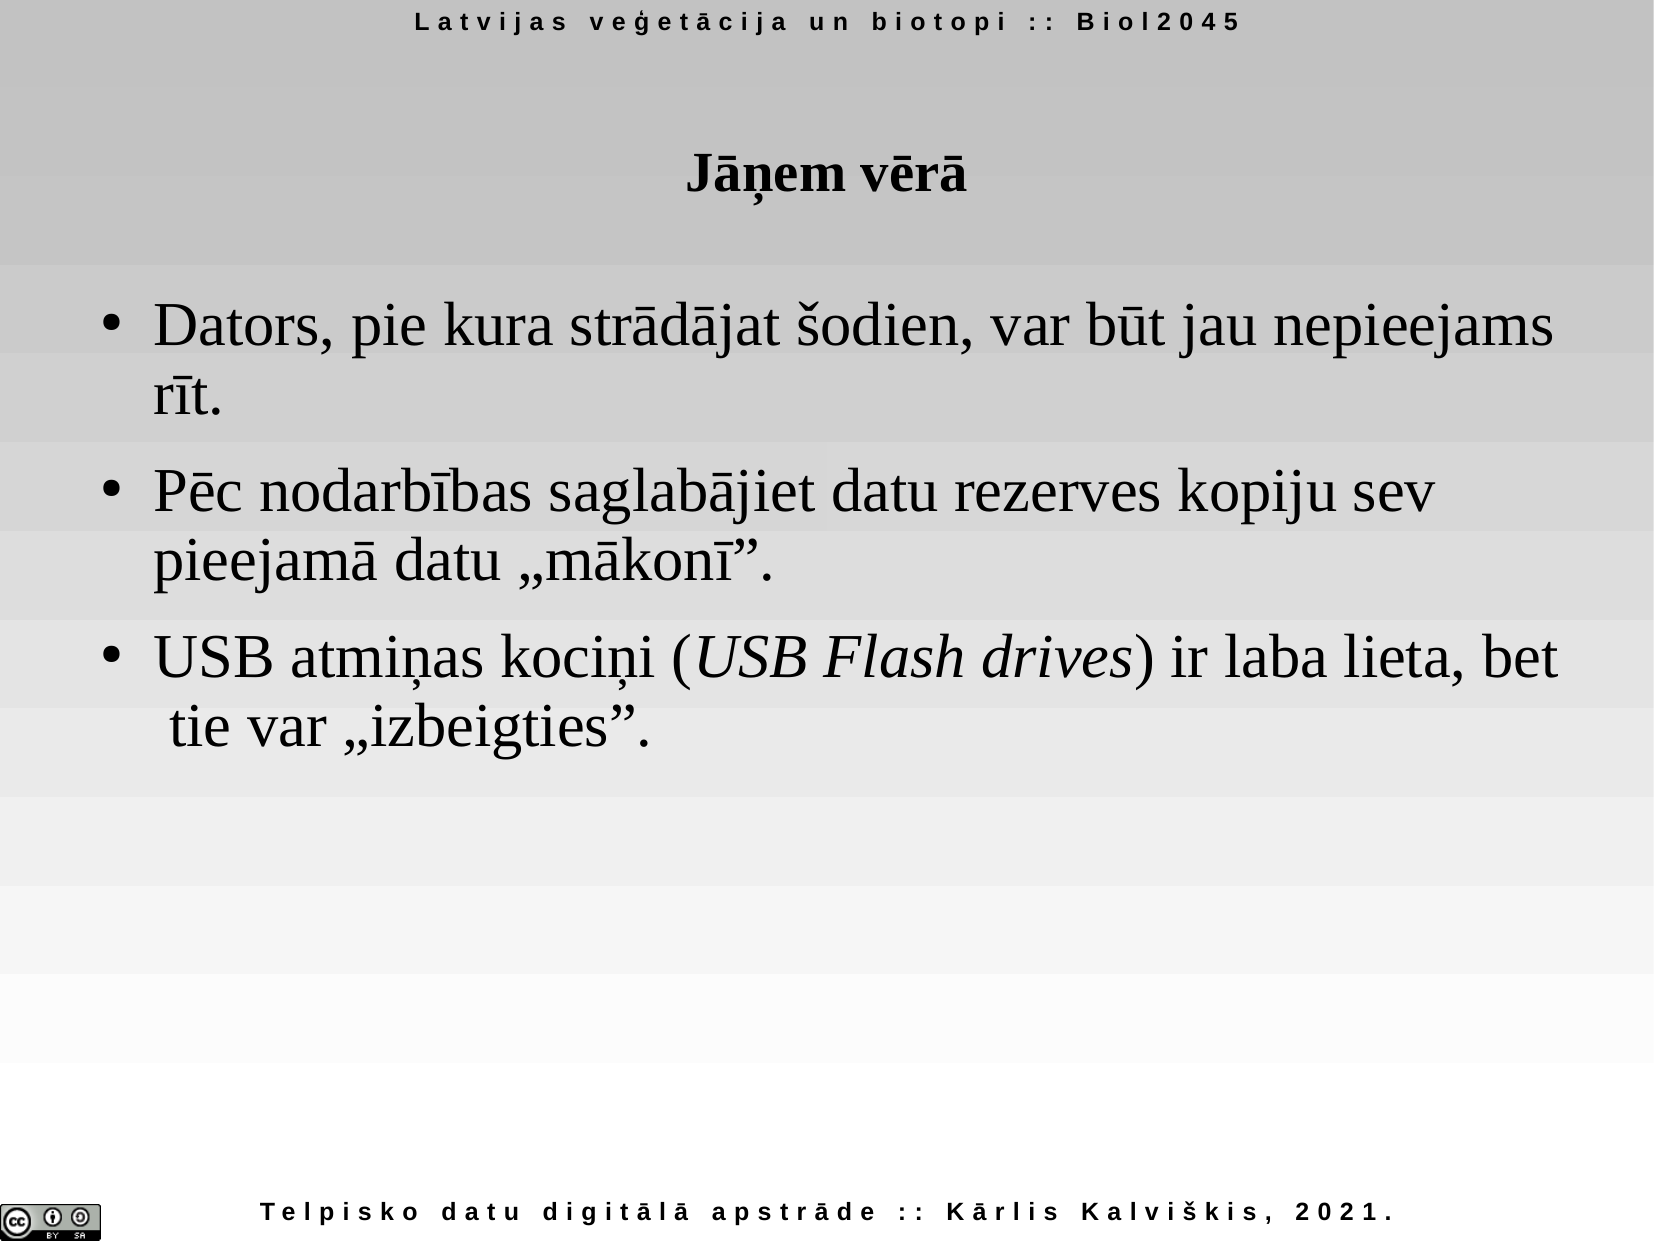

# Jāņem vērā
Dators, pie kura strādājat šodien, var būt jau nepieejams rīt.
Pēc nodarbības saglabājiet datu rezerves kopiju sev pieejamā datu „mākonī”.
USB atmiņas kociņi (USB Flash drives) ir laba lieta, bet tie var „izbeigties”.